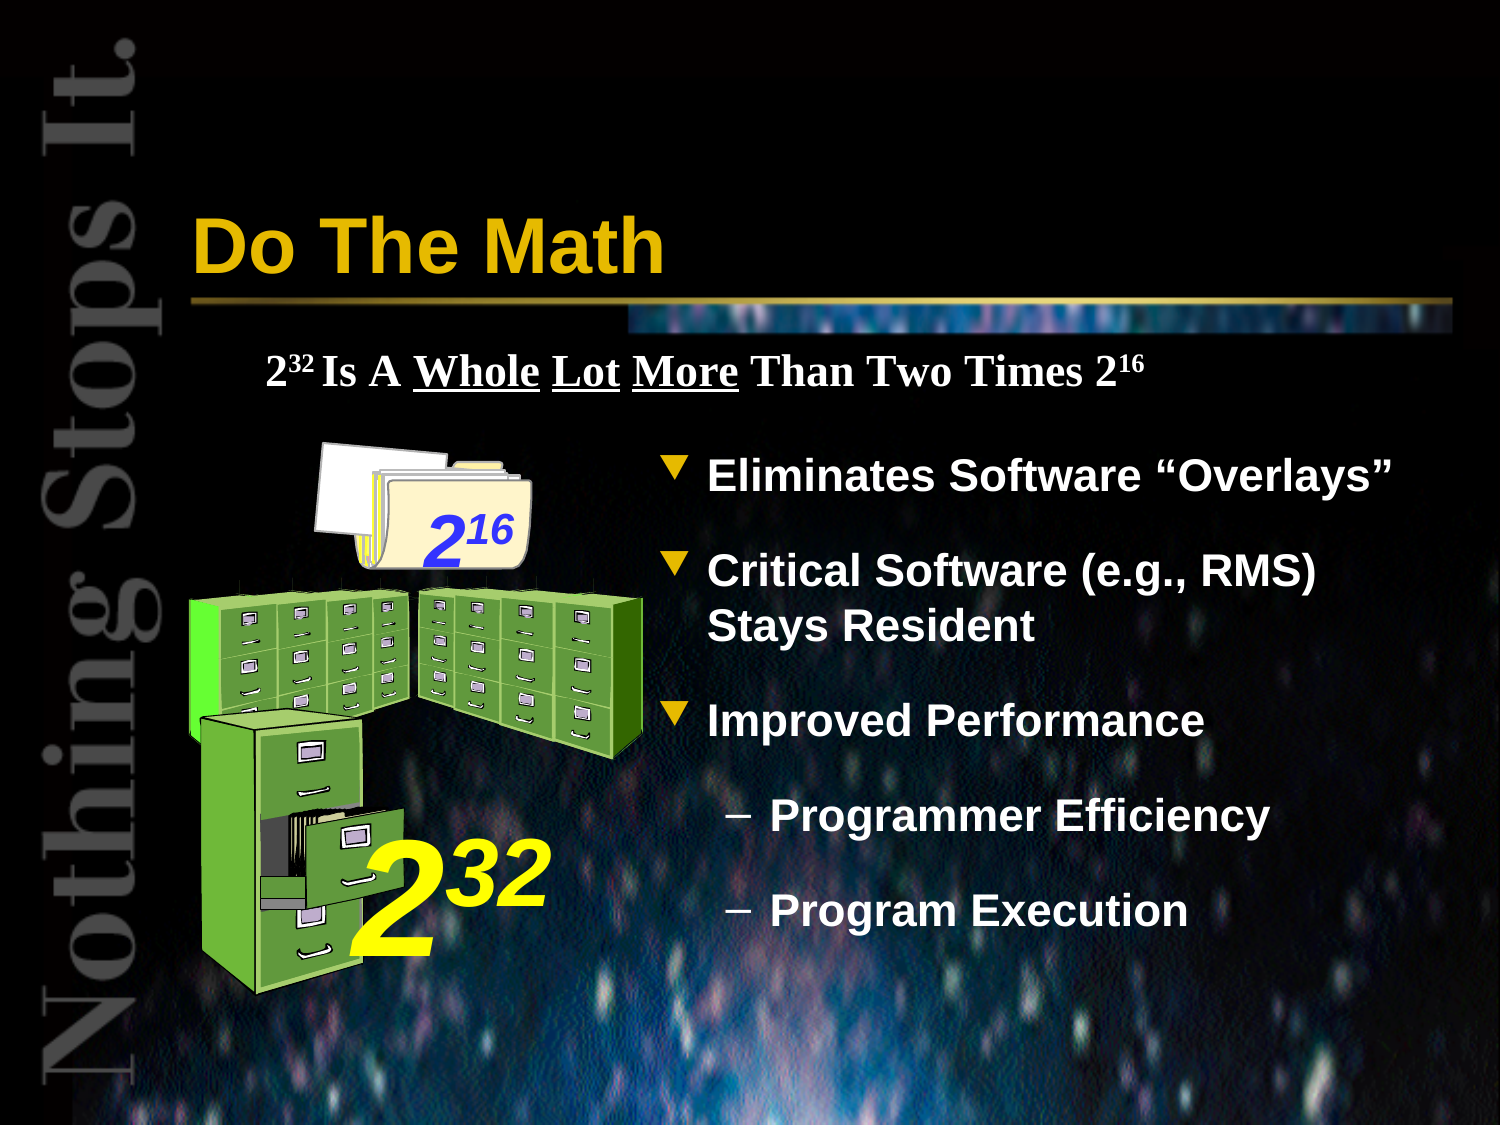

# Do The Math
232 Is A Whole Lot More Than Two Times 216
216
Eliminates Software “Overlays”
Critical Software (e.g., RMS)
Stays Resident
Improved Performance
 Programmer Efficiency
 Program Execution
232